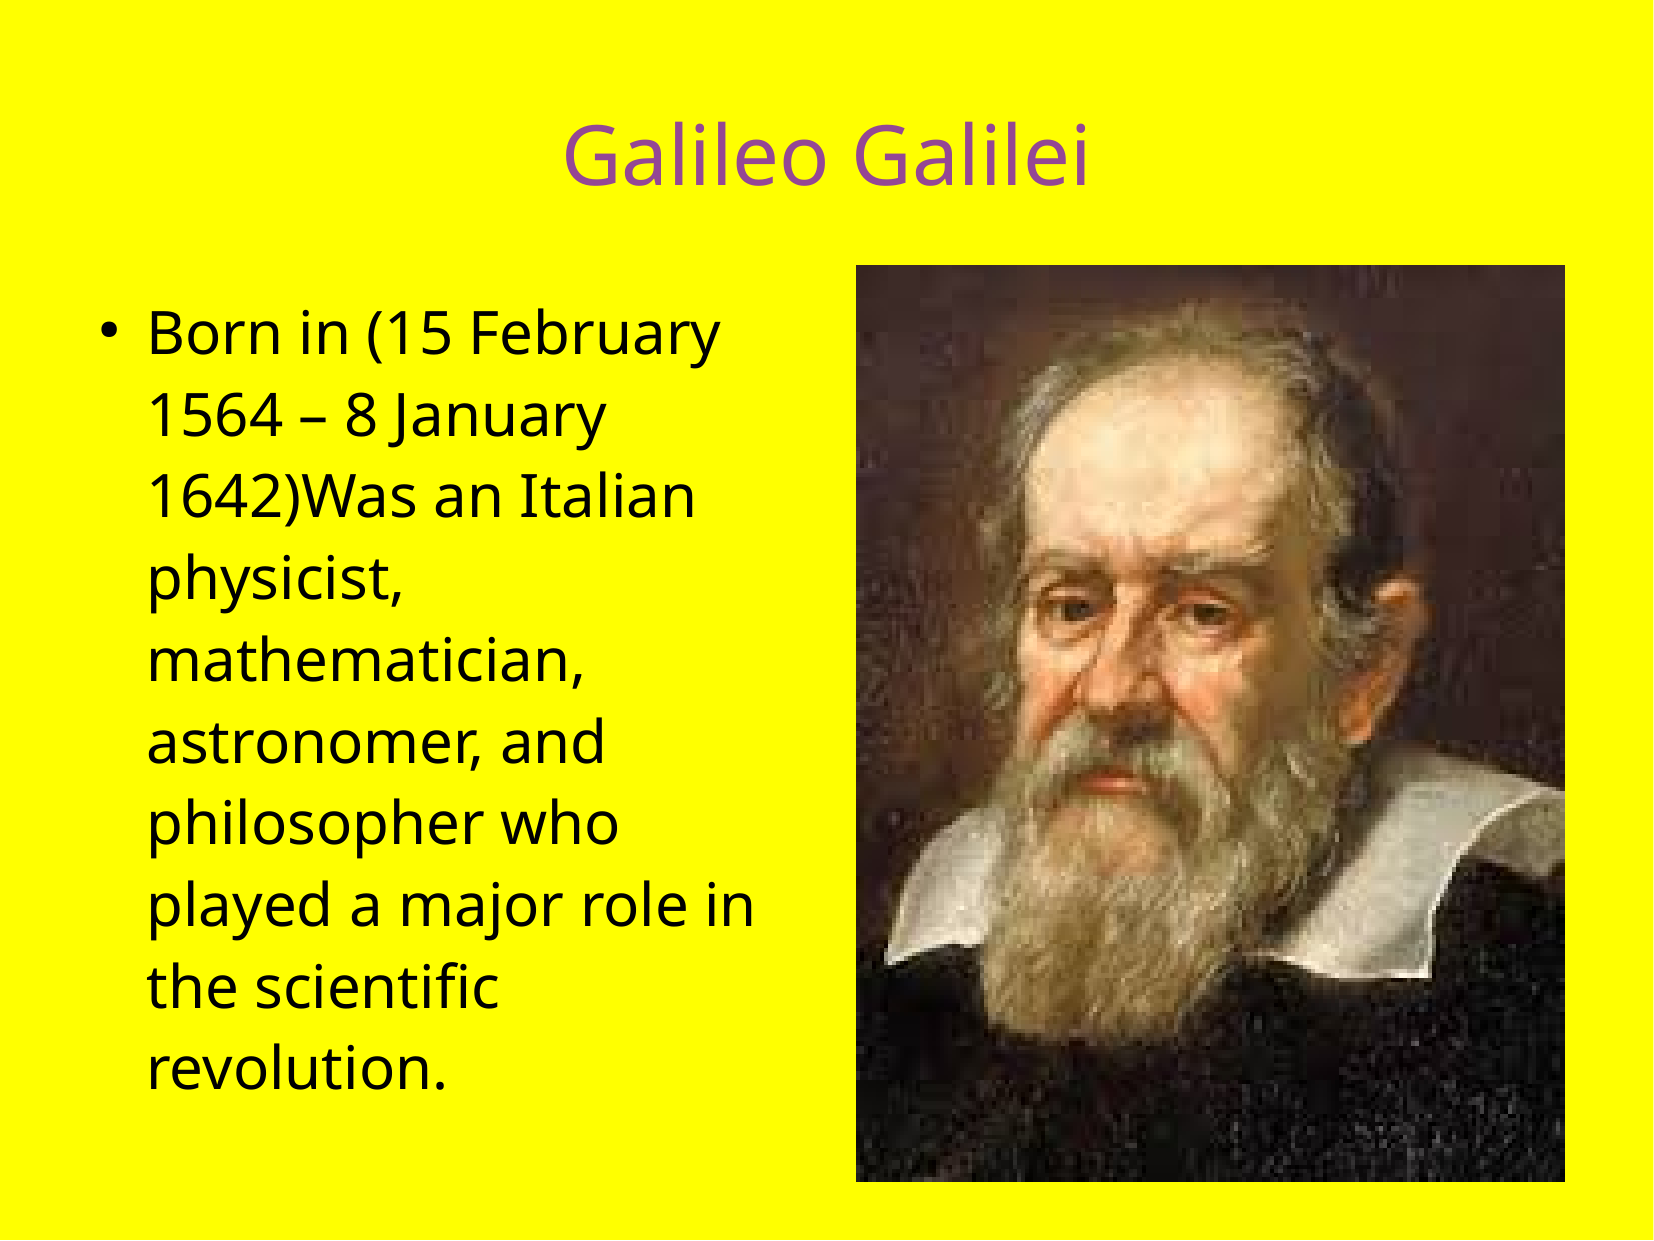

# Galileo Galilei
Born in (15 February 1564 – 8 January 1642)Was an Italian physicist, mathematician, astronomer, and philosopher who played a major role in the scientific revolution.